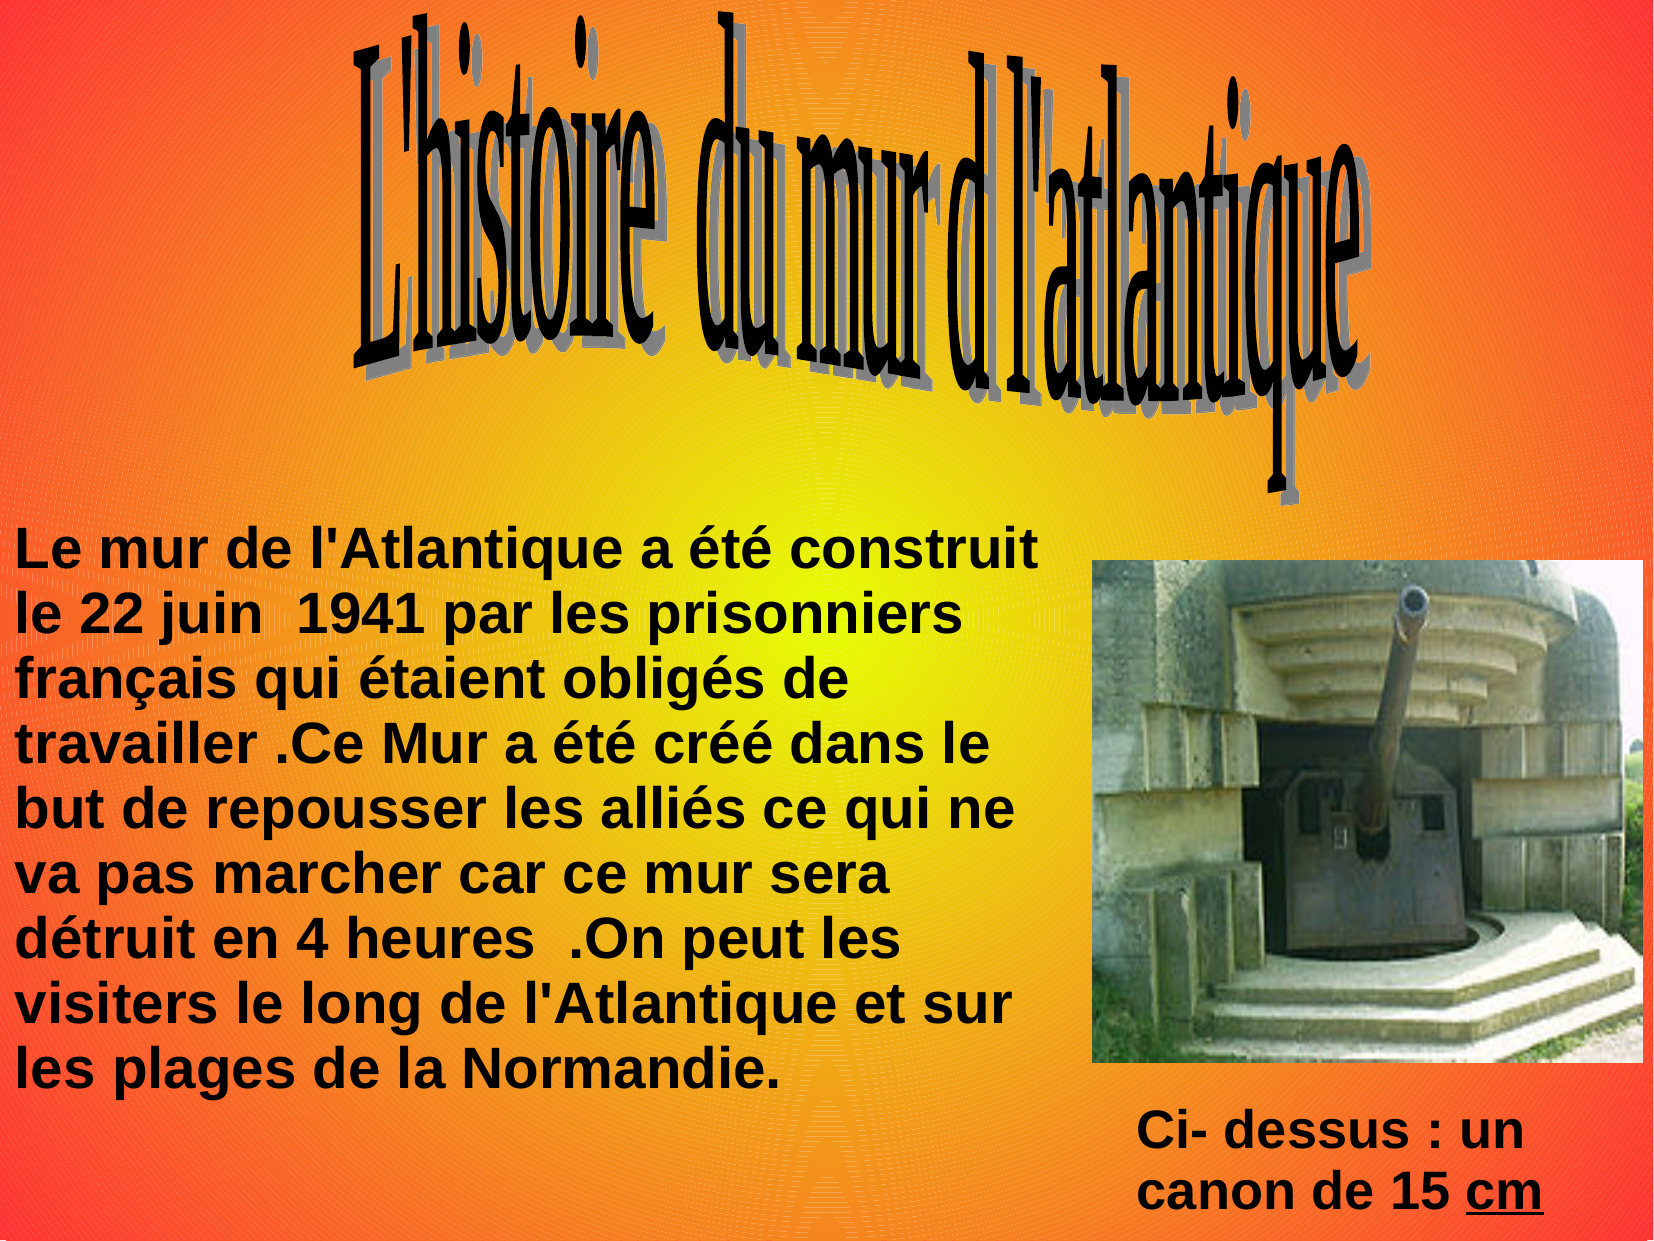

L'histoire du mur d l'atlantique
Le mur de l'Atlantique a été construit le 22 juin 1941 par les prisonniers français qui étaient obligés de travailler .Ce Mur a été créé dans le but de repousser les alliés ce qui ne va pas marcher car ce mur sera détruit en 4 heures .On peut les visiters le long de l'Atlantique et sur les plages de la Normandie.
Ci- dessus : un canon de 15 cm